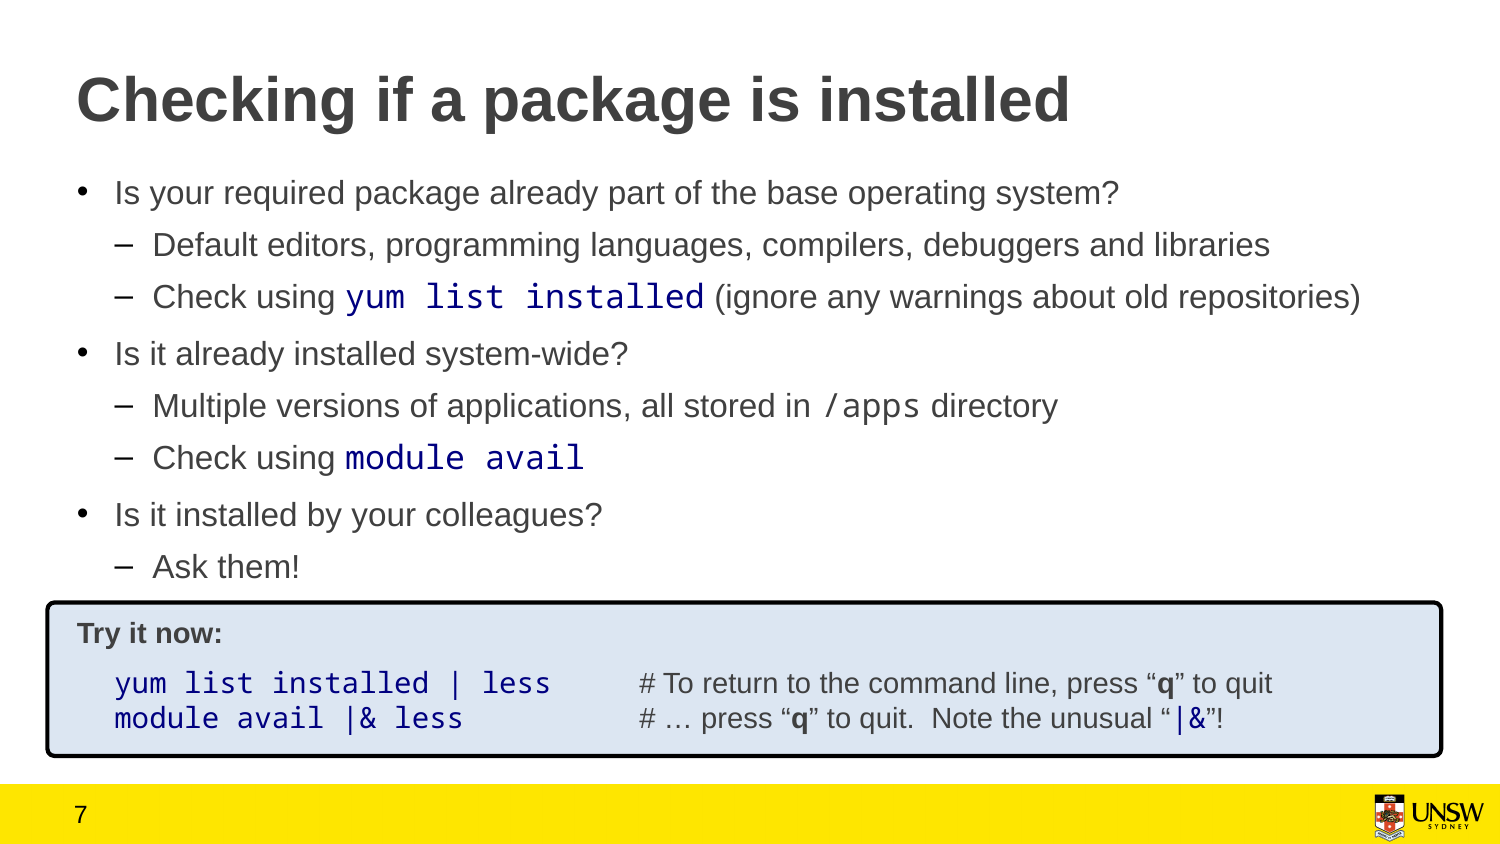

# Checking if a package is installed
Is your required package already part of the base operating system?
Default editors, programming languages, compilers, debuggers and libraries
Check using yum list installed (ignore any warnings about old repositories)
Is it already installed system-wide?
Multiple versions of applications, all stored in /apps directory
Check using module avail
Is it installed by your colleagues?
Ask them!
Try it now:
yum list installed | less		# To return to the command line, press “q” to quit
module avail |& less			# … press “q” to quit. Note the unusual “|&”!